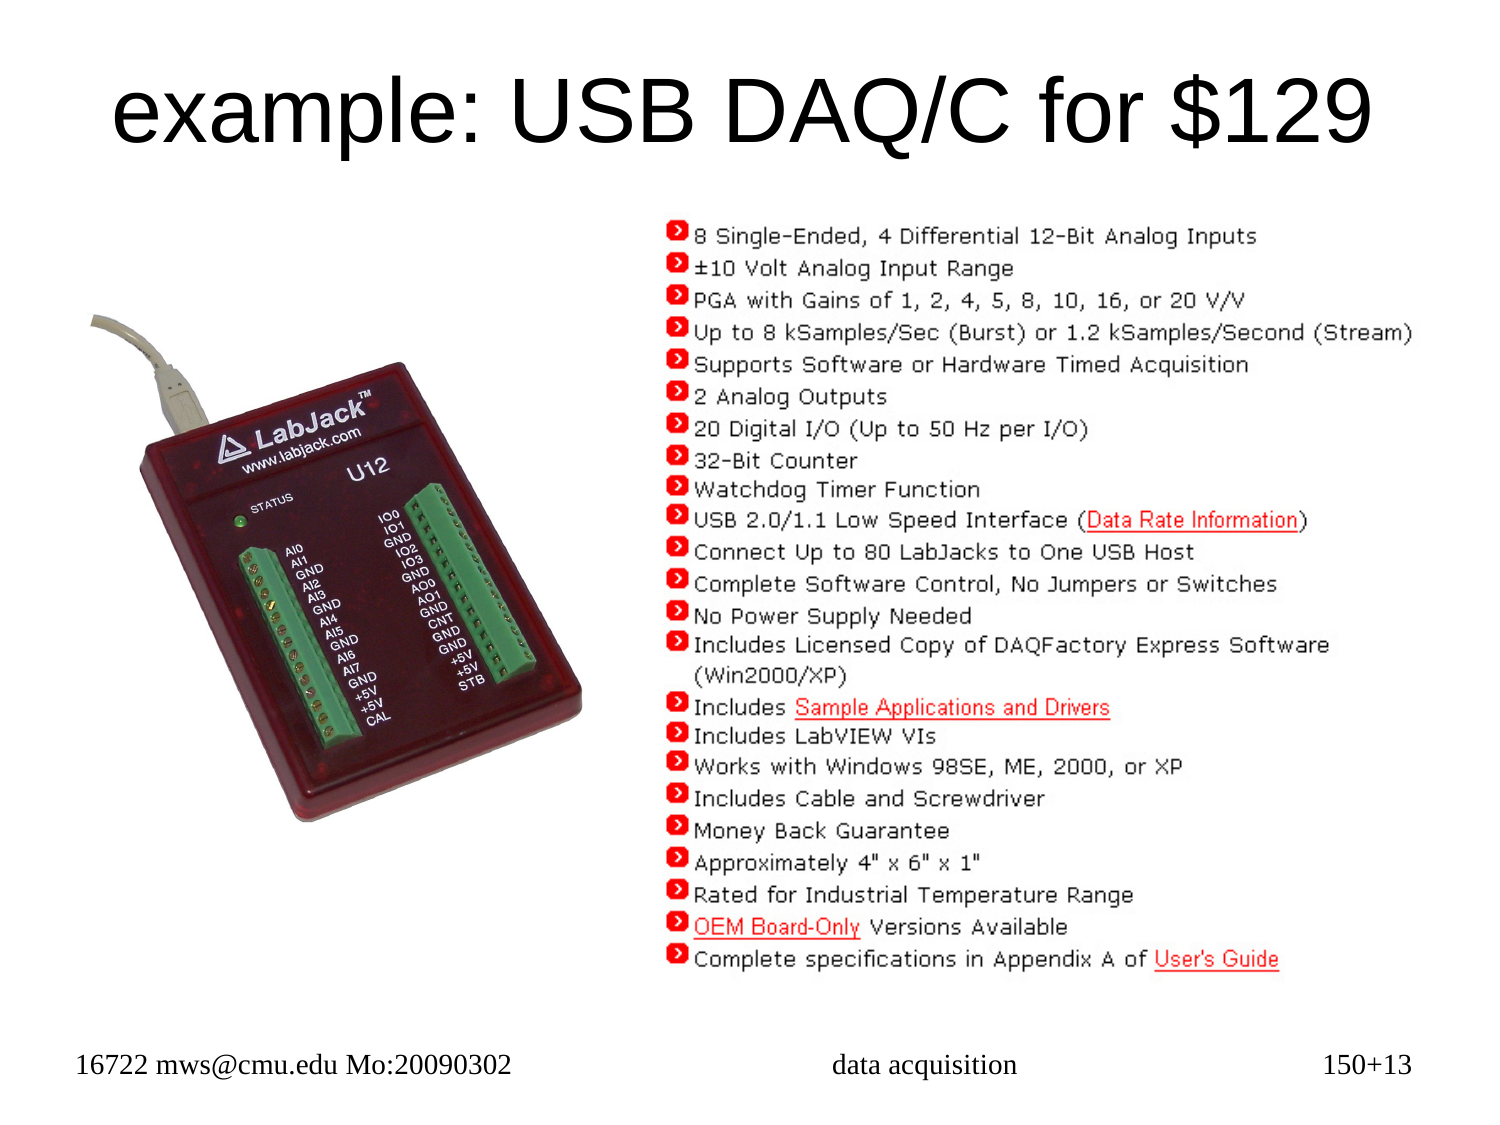

example: USB DAQ/C for $129
data acquisition
16722 mws@cmu.edu Mo:20090302
data acquisition
13